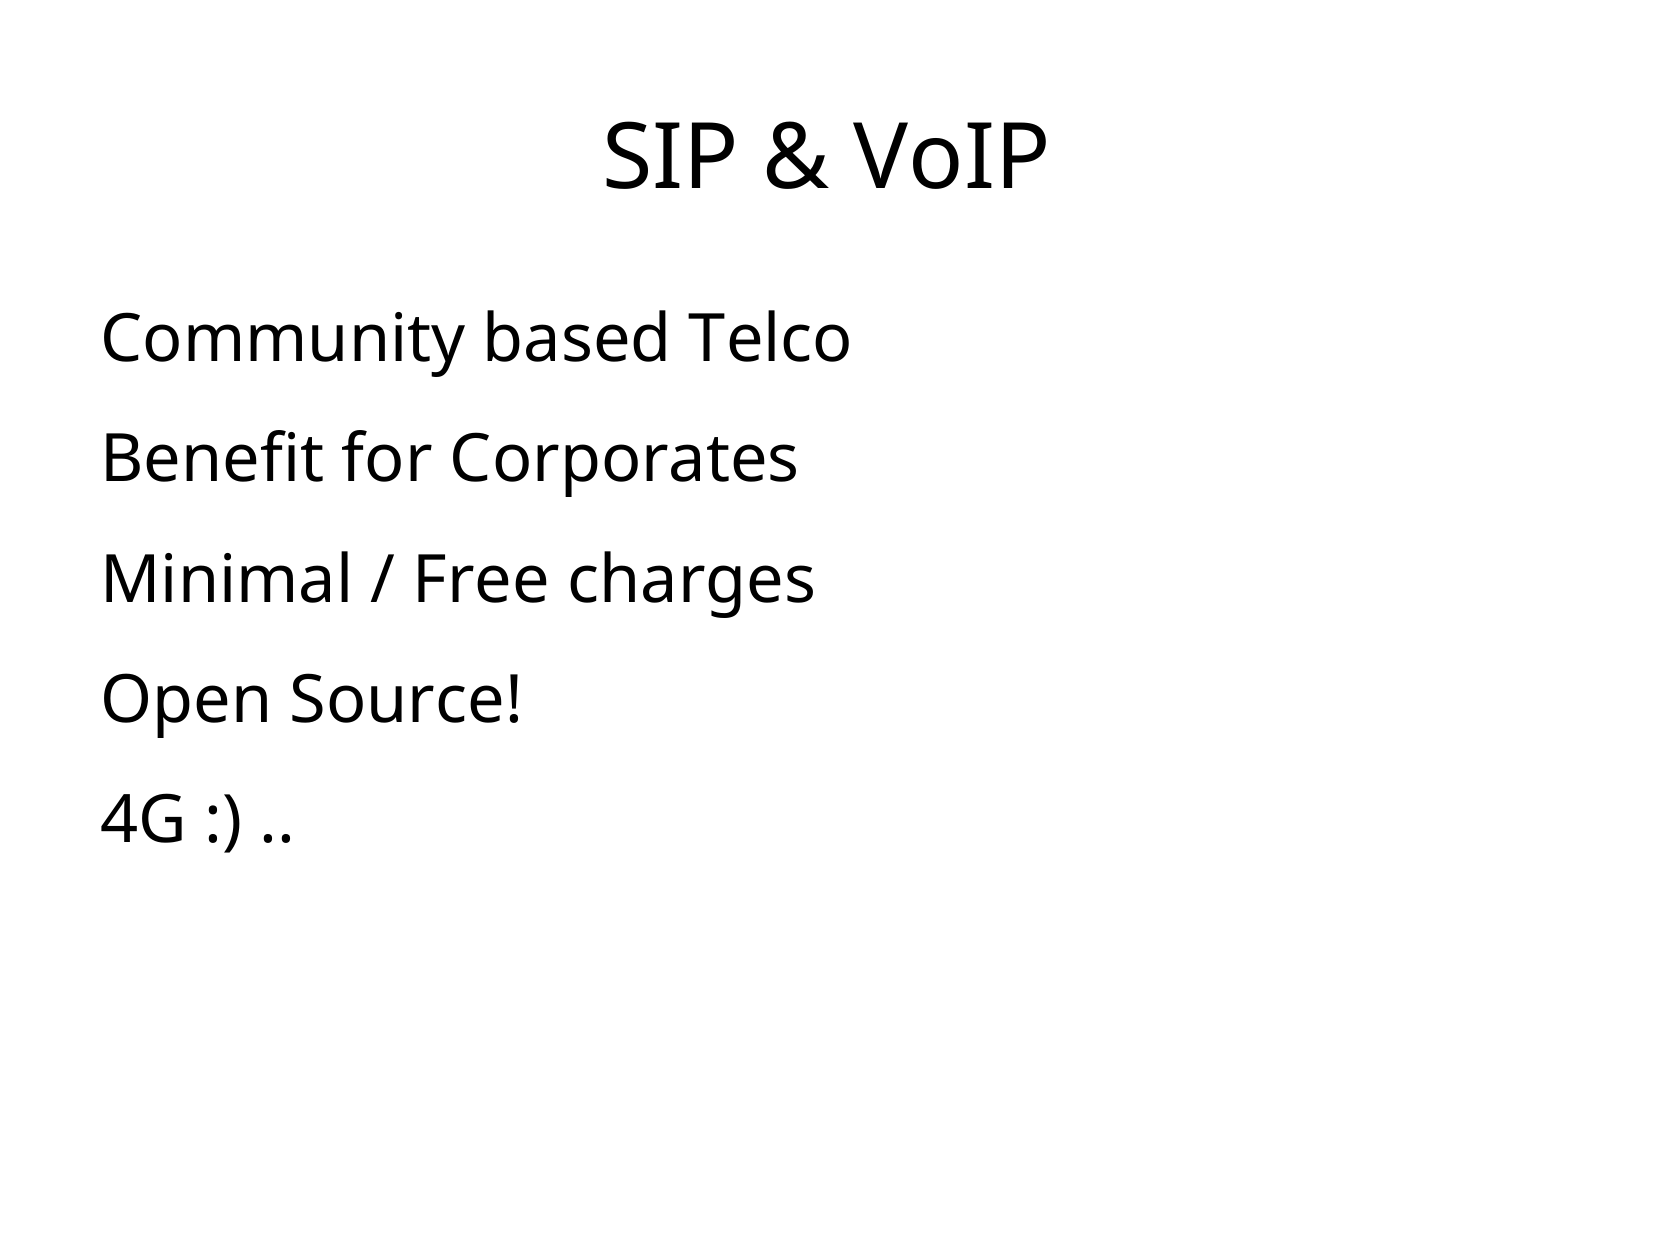

# SIP & VoIP
Community based Telco
Benefit for Corporates
Minimal / Free charges
Open Source!
4G :) ..